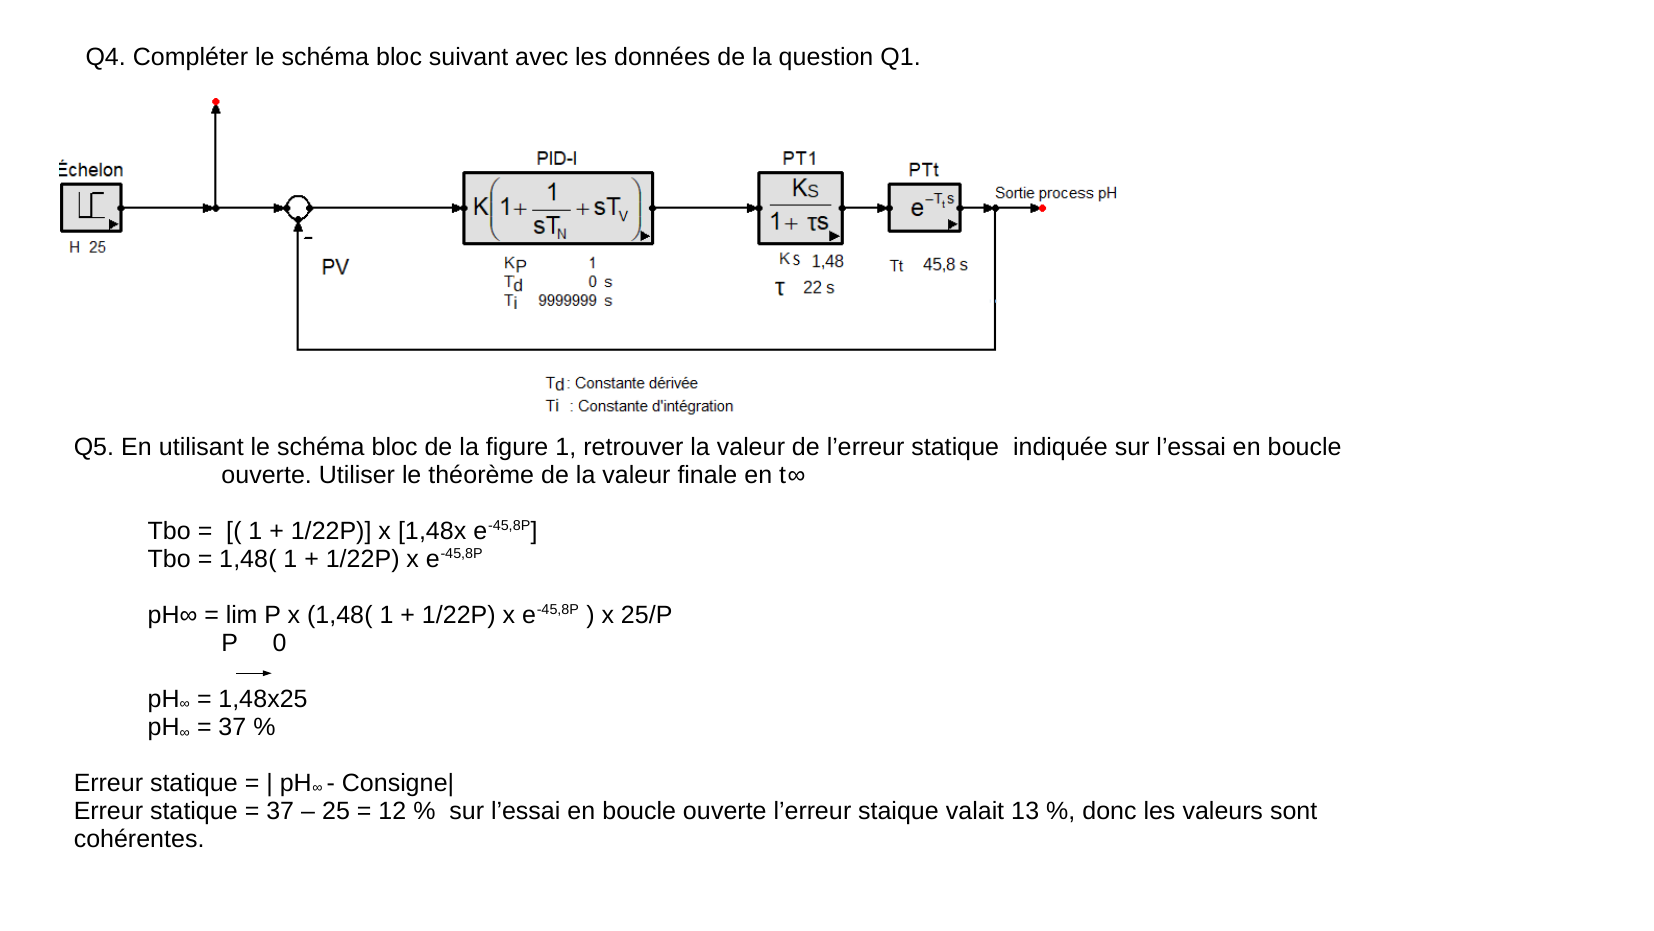

Q4. Compléter le schéma bloc suivant avec les données de la question Q1.
Q5. En utilisant le schéma bloc de la figure 1, retrouver la valeur de l’erreur statique indiquée sur l’essai en boucle 		ouverte. Utiliser le théorème de la valeur finale en t∞
	Tbo = [( 1 + 1/22P)] x [1,48x e-45,8P]
	Tbo = 1,48( 1 + 1/22P) x e-45,8P
	pH∞ = lim P x (1,48( 1 + 1/22P) x e-45,8P ) x 25/P
		P 0
	pH∞ = 1,48x25
	pH∞ = 37 %
Erreur statique = | pH∞ - Consigne|
Erreur statique = 37 – 25 = 12 % sur l’essai en boucle ouverte l’erreur staique valait 13 %, donc les valeurs sont cohérentes.